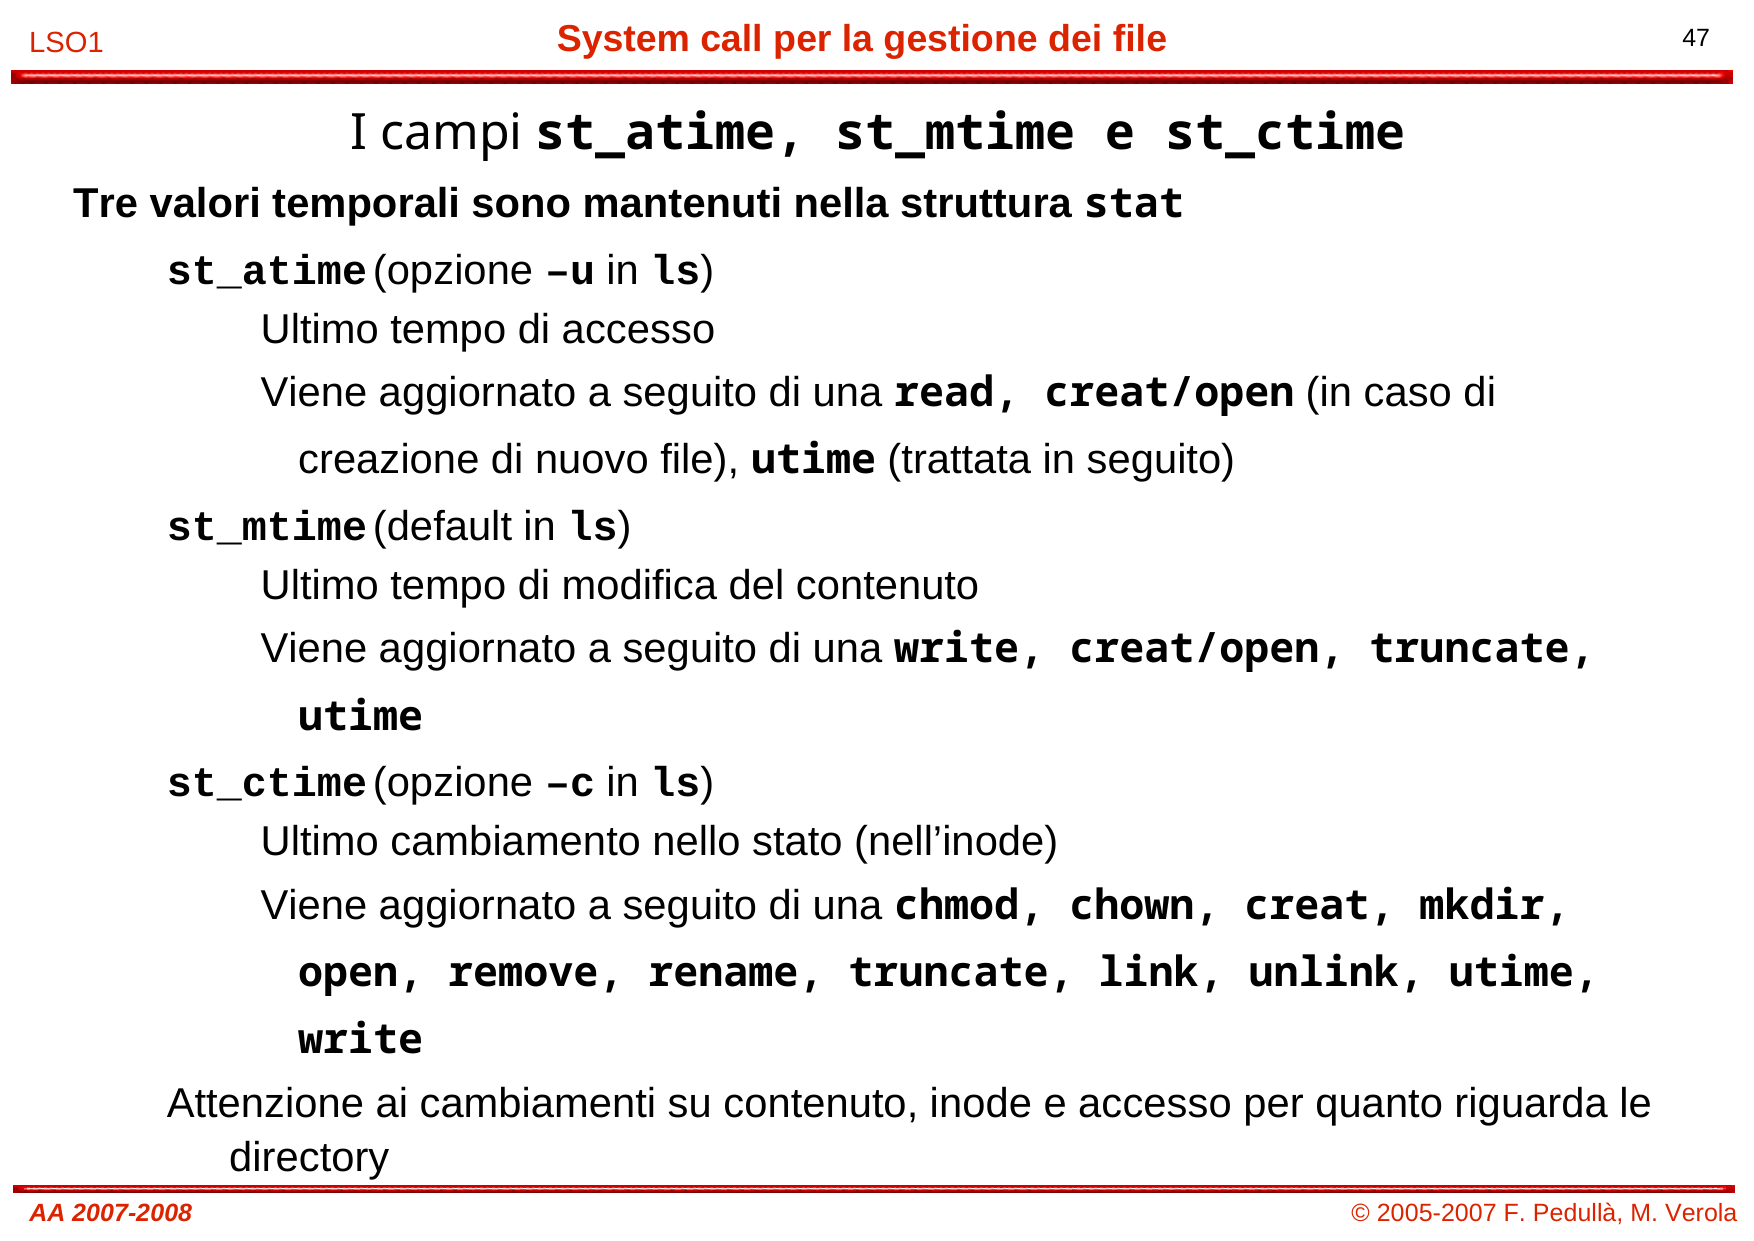

I campi st_atime, st_mtime e st_ctime
# Tre valori temporali sono mantenuti nella struttura stat
st_atime	(opzione –u in ls)
Ultimo tempo di accesso
Viene aggiornato a seguito di una read, creat/open (in caso di creazione di nuovo file), utime (trattata in seguito)
st_mtime	(default in ls)
Ultimo tempo di modifica del contenuto
Viene aggiornato a seguito di una write, creat/open, truncate, utime
st_ctime	(opzione –c in ls)
Ultimo cambiamento nello stato (nell’inode)
Viene aggiornato a seguito di una chmod, chown, creat, mkdir, open, remove, rename, truncate, link, unlink, utime, write
Attenzione ai cambiamenti su contenuto, inode e accesso per quanto riguarda le directory